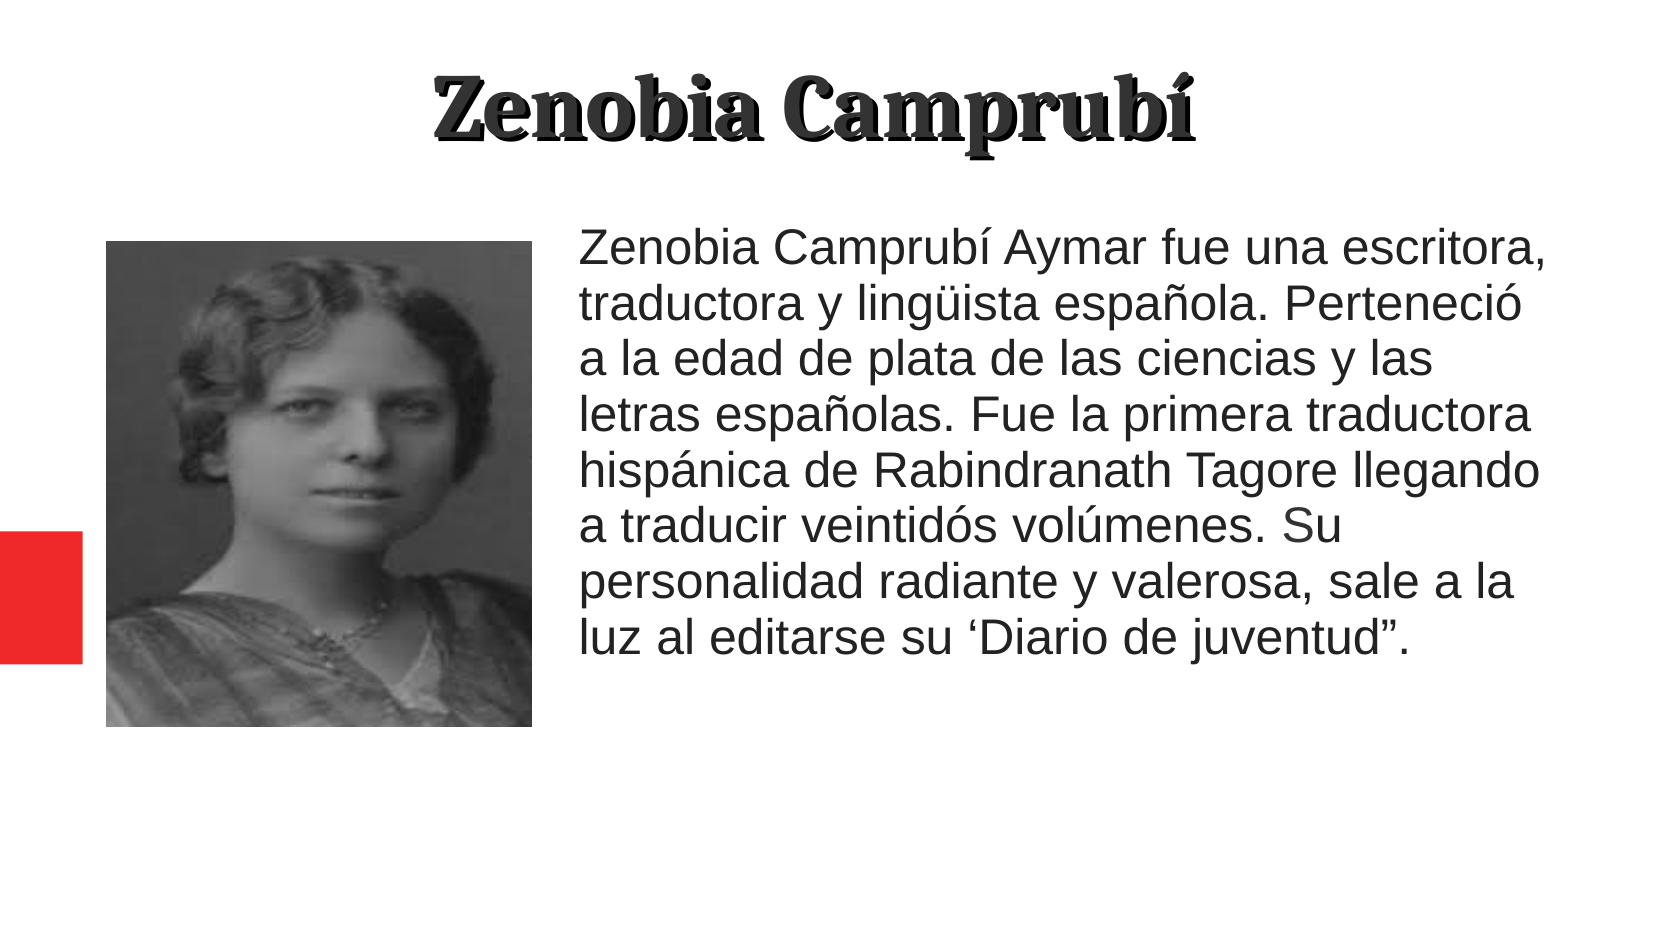

# Zenobia Camprubí
Zenobia Camprubí Aymar fue una escritora, traductora y lingüista española. Perteneció a la edad de plata de las ciencias y las letras españolas. Fue la primera traductora hispánica de Rabindranath Tagore llegando a traducir veintidós volúmenes. Su personalidad radiante y valerosa, sale a la luz al editarse su ‘Diario de juventud”.